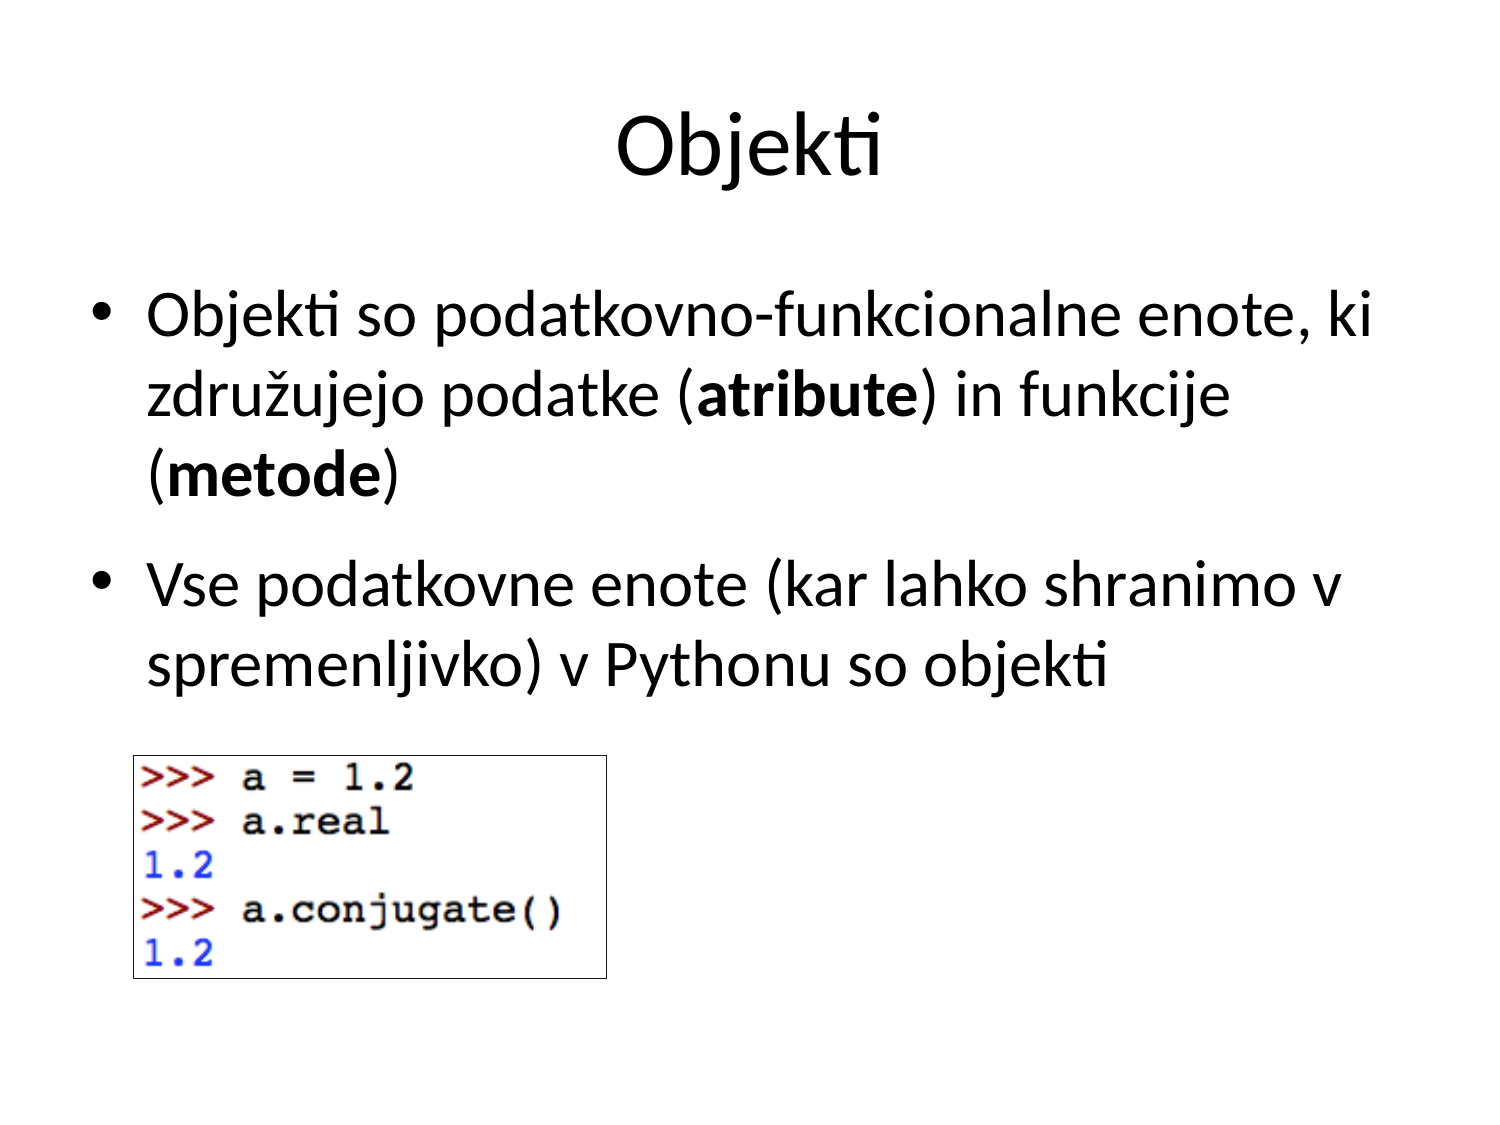

# Objekti
Objekti so podatkovno-funkcionalne enote, ki združujejo podatke (atribute) in funkcije (metode)
Vse podatkovne enote (kar lahko shranimo v spremenljivko) v Pythonu so objekti